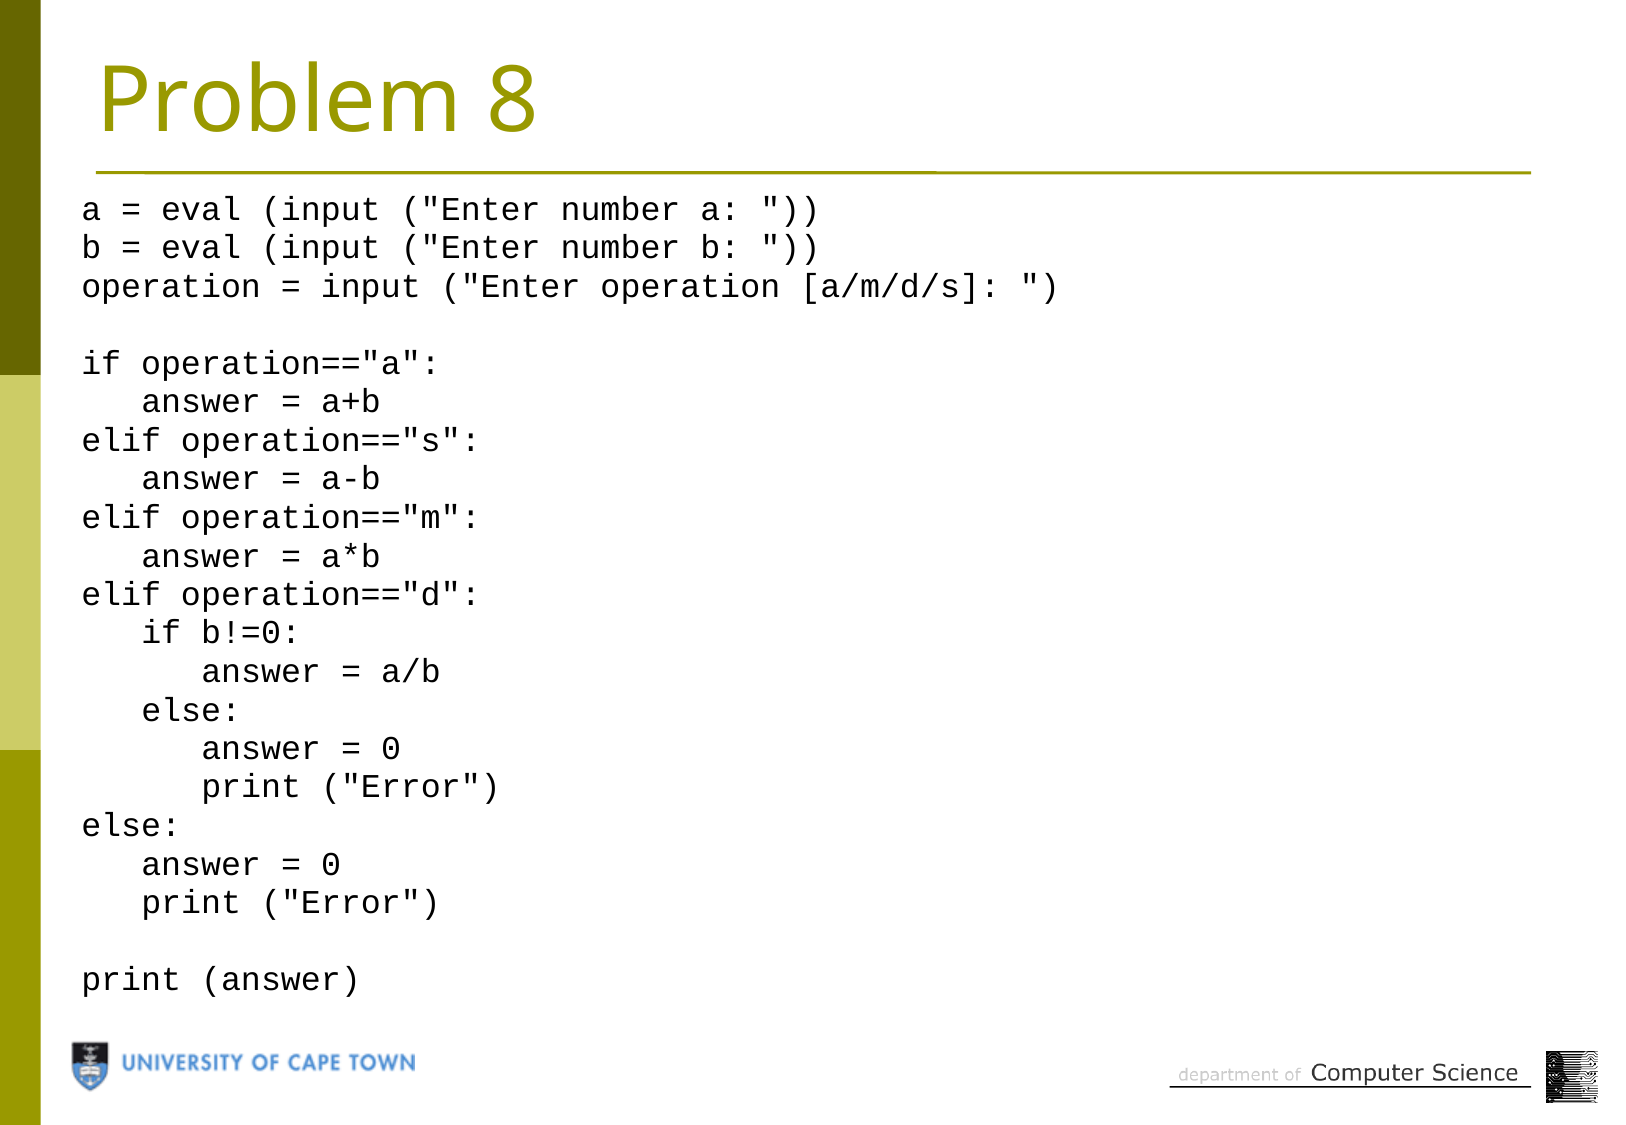

# Problem 8
a = eval (input ("Enter number a: "))
b = eval (input ("Enter number b: "))
operation = input ("Enter operation [a/m/d/s]: ")
if operation=="a":
 answer = a+b
elif operation=="s":
 answer = a-b
elif operation=="m":
 answer = a*b
elif operation=="d":
 if b!=0:
 answer = a/b
 else:
 answer = 0
 print ("Error")
else:
 answer = 0
 print ("Error")
print (answer)